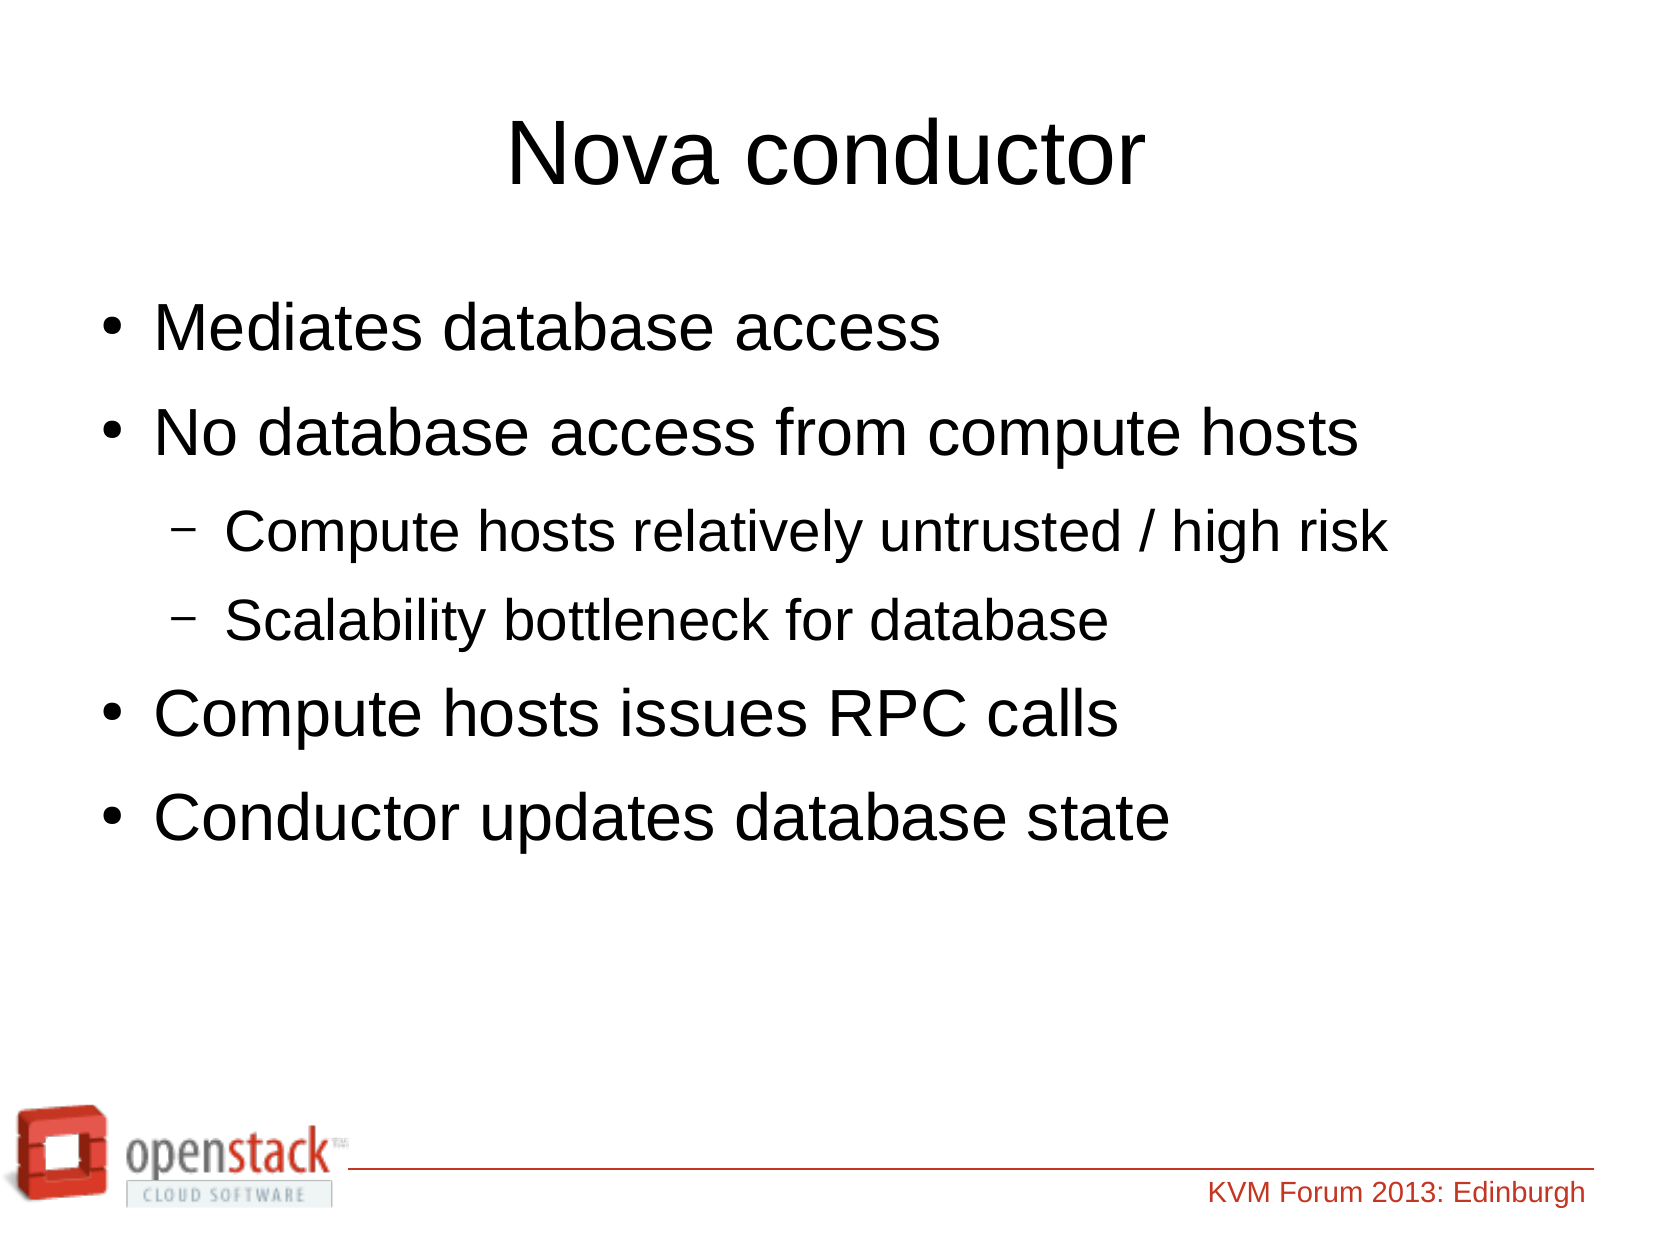

# Nova conductor
Mediates database access
No database access from compute hosts
Compute hosts relatively untrusted / high risk
Scalability bottleneck for database
Compute hosts issues RPC calls
Conductor updates database state